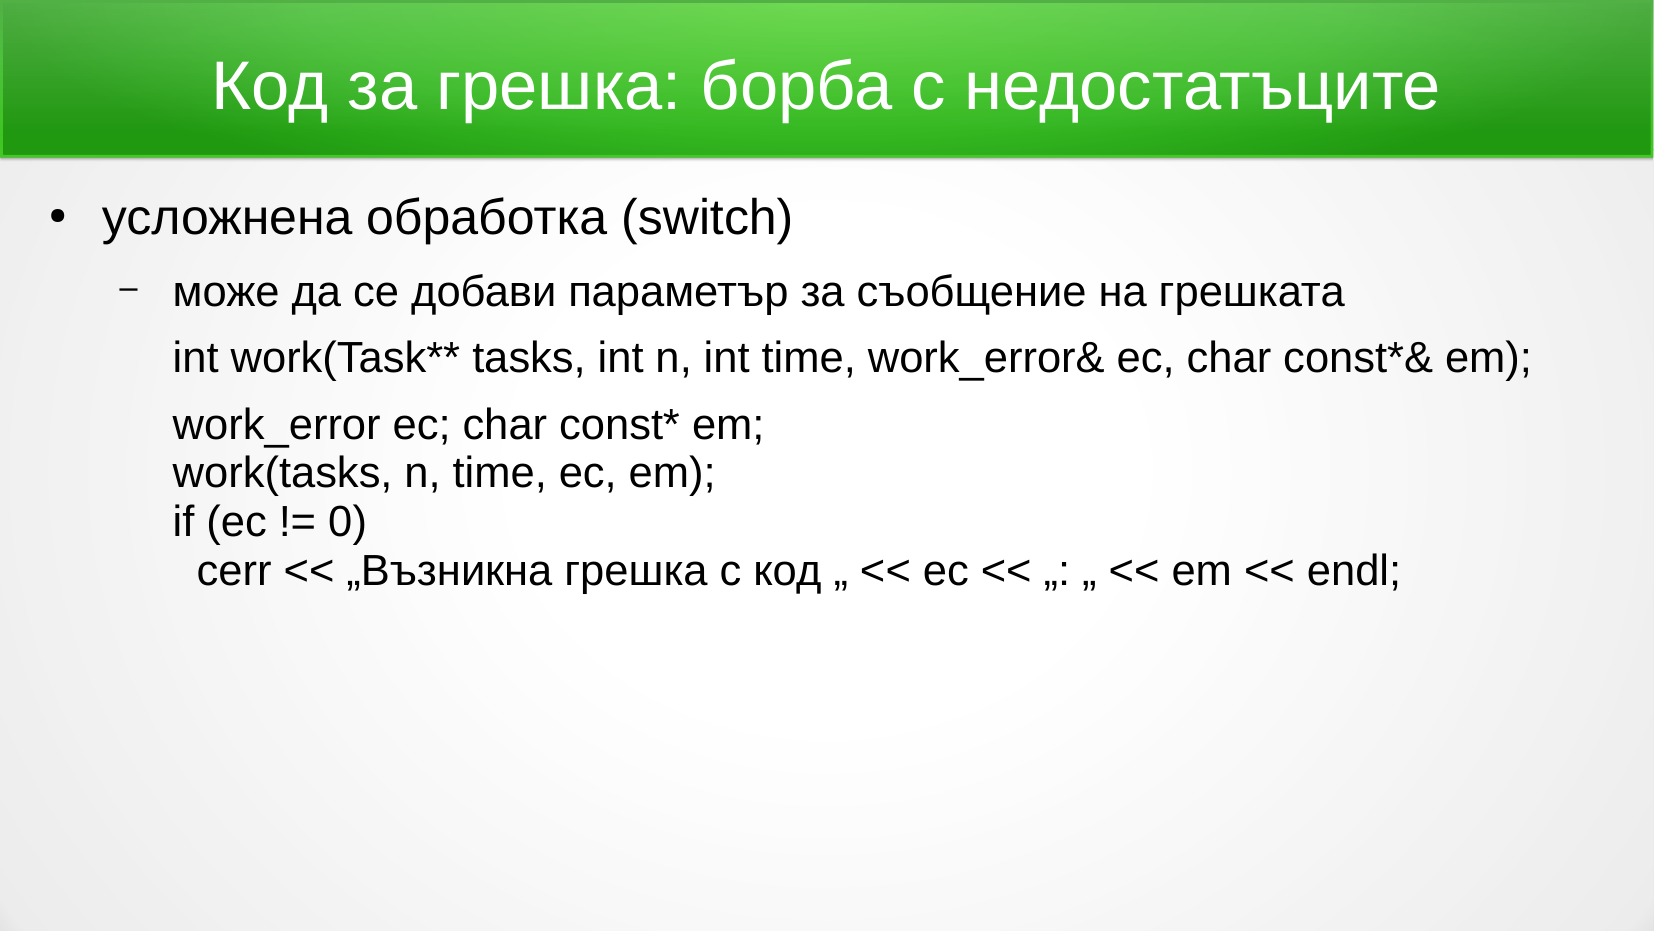

# Код за грешка: борба с недостатъците
усложнена обработка (switch)
може да се добави параметър за съобщение на грешката
int work(Task** tasks, int n, int time, work_error& ec, char const*& em);
work_error ec; char const* em;
work(tasks, n, time, ec, em);
if (ec != 0)
 cerr << „Възникна грешка с код „ << ec << „: „ << em << endl;